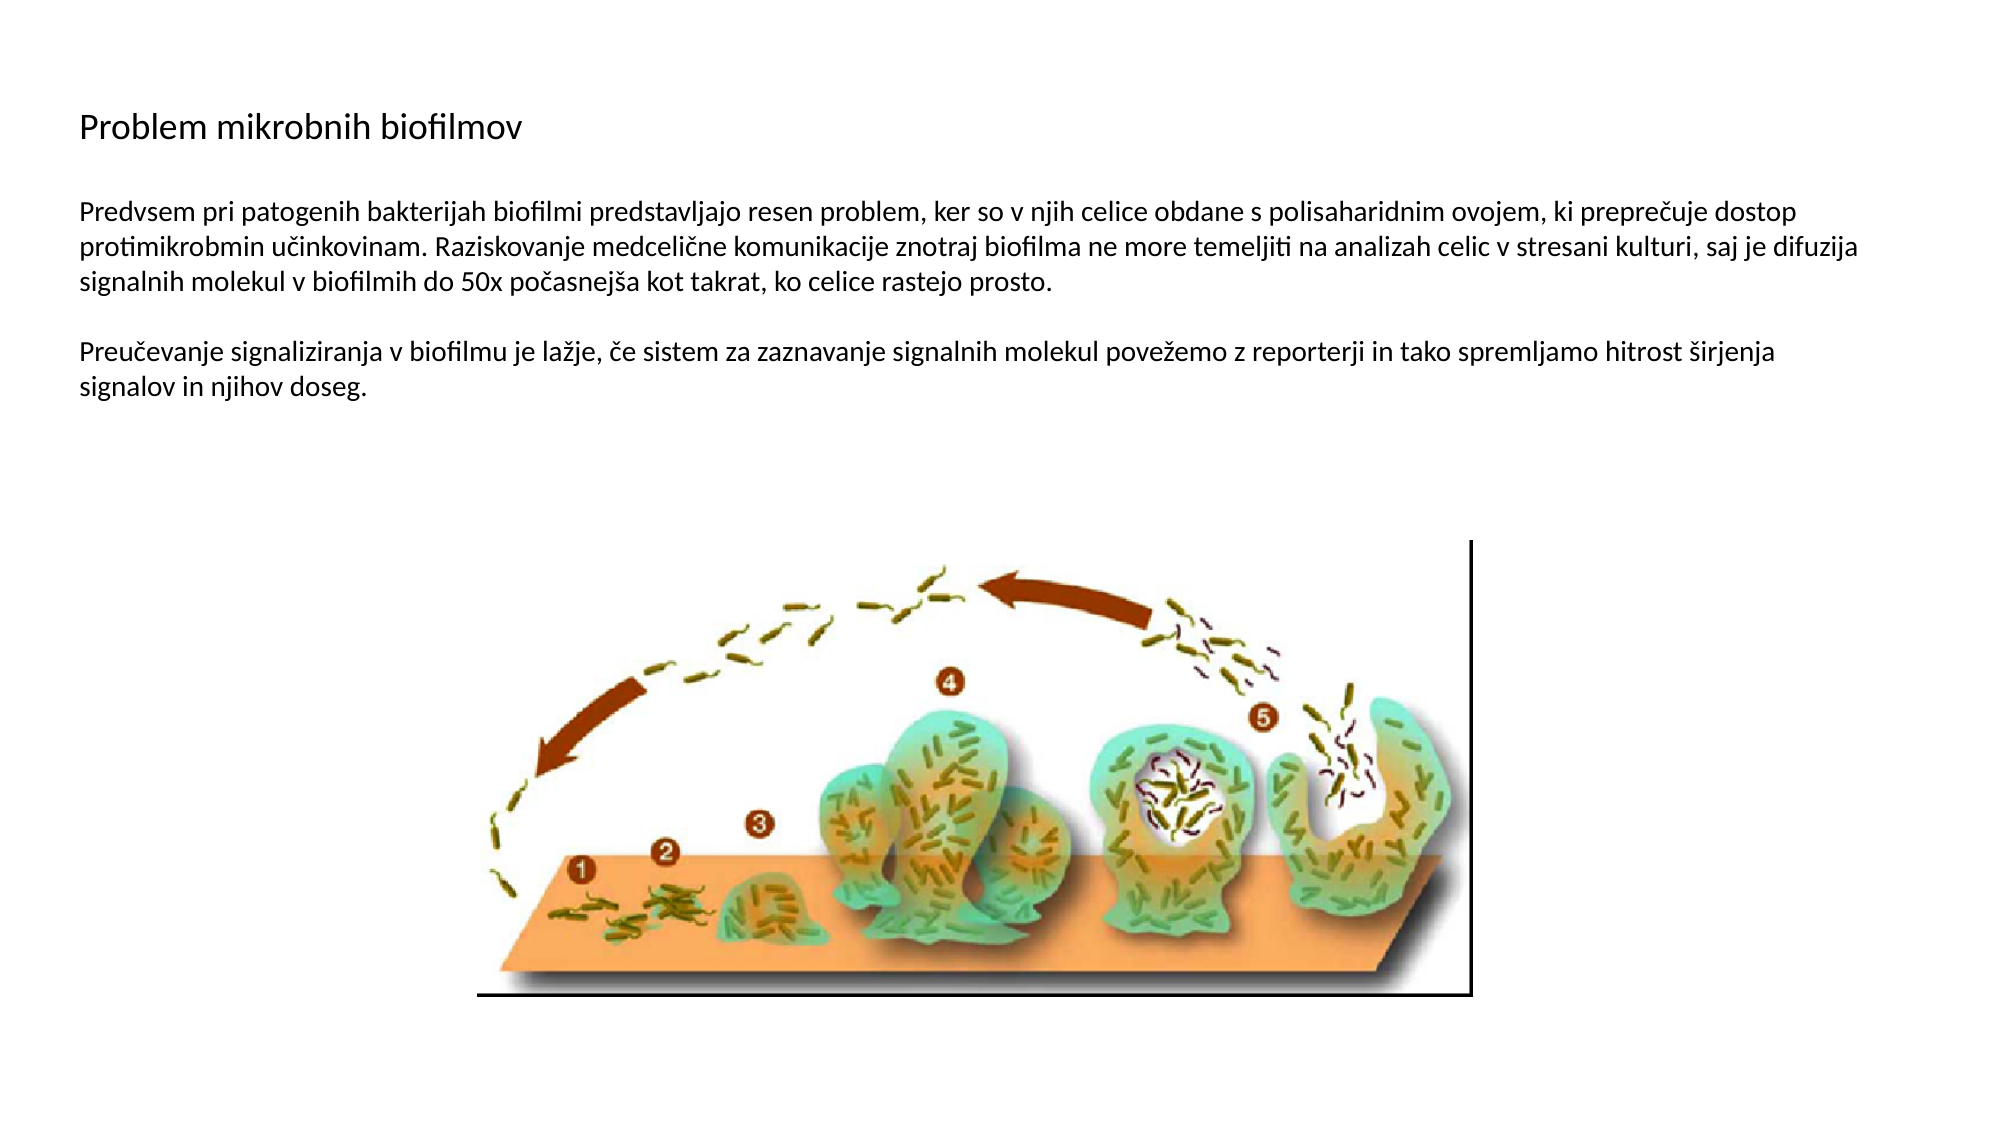

Problem mikrobnih biofilmov
Predvsem pri patogenih bakterijah biofilmi predstavljajo resen problem, ker so v njih celice obdane s polisaharidnim ovojem, ki preprečuje dostop protimikrobmin učinkovinam. Raziskovanje medcelične komunikacije znotraj biofilma ne more temeljiti na analizah celic v stresani kulturi, saj je difuzija signalnih molekul v biofilmih do 50x počasnejša kot takrat, ko celice rastejo prosto.
Preučevanje signaliziranja v biofilmu je lažje, če sistem za zaznavanje signalnih molekul povežemo z reporterji in tako spremljamo hitrost širjenja signalov in njihov doseg.